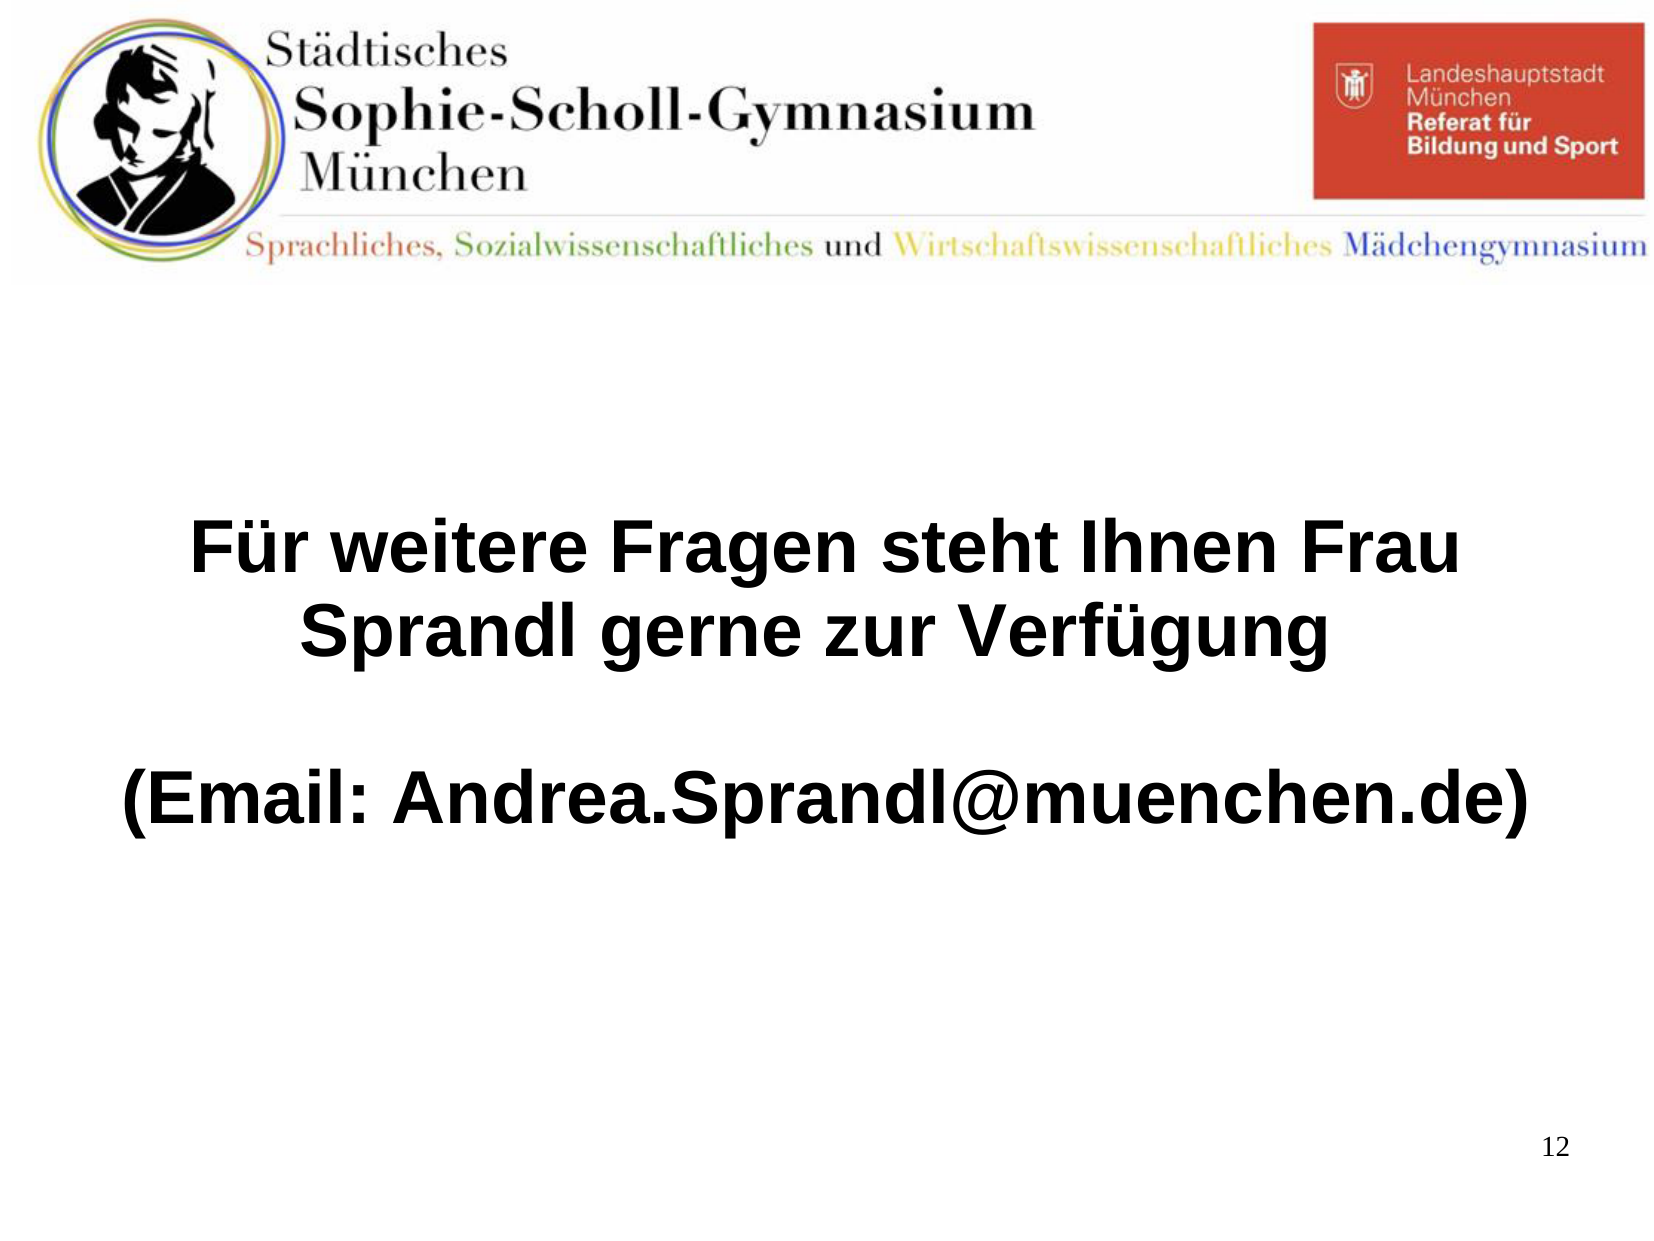

Für weitere Fragen steht Ihnen Frau Sprandl gerne zur Verfügung
(Email: Andrea.Sprandl@muenchen.de)
12